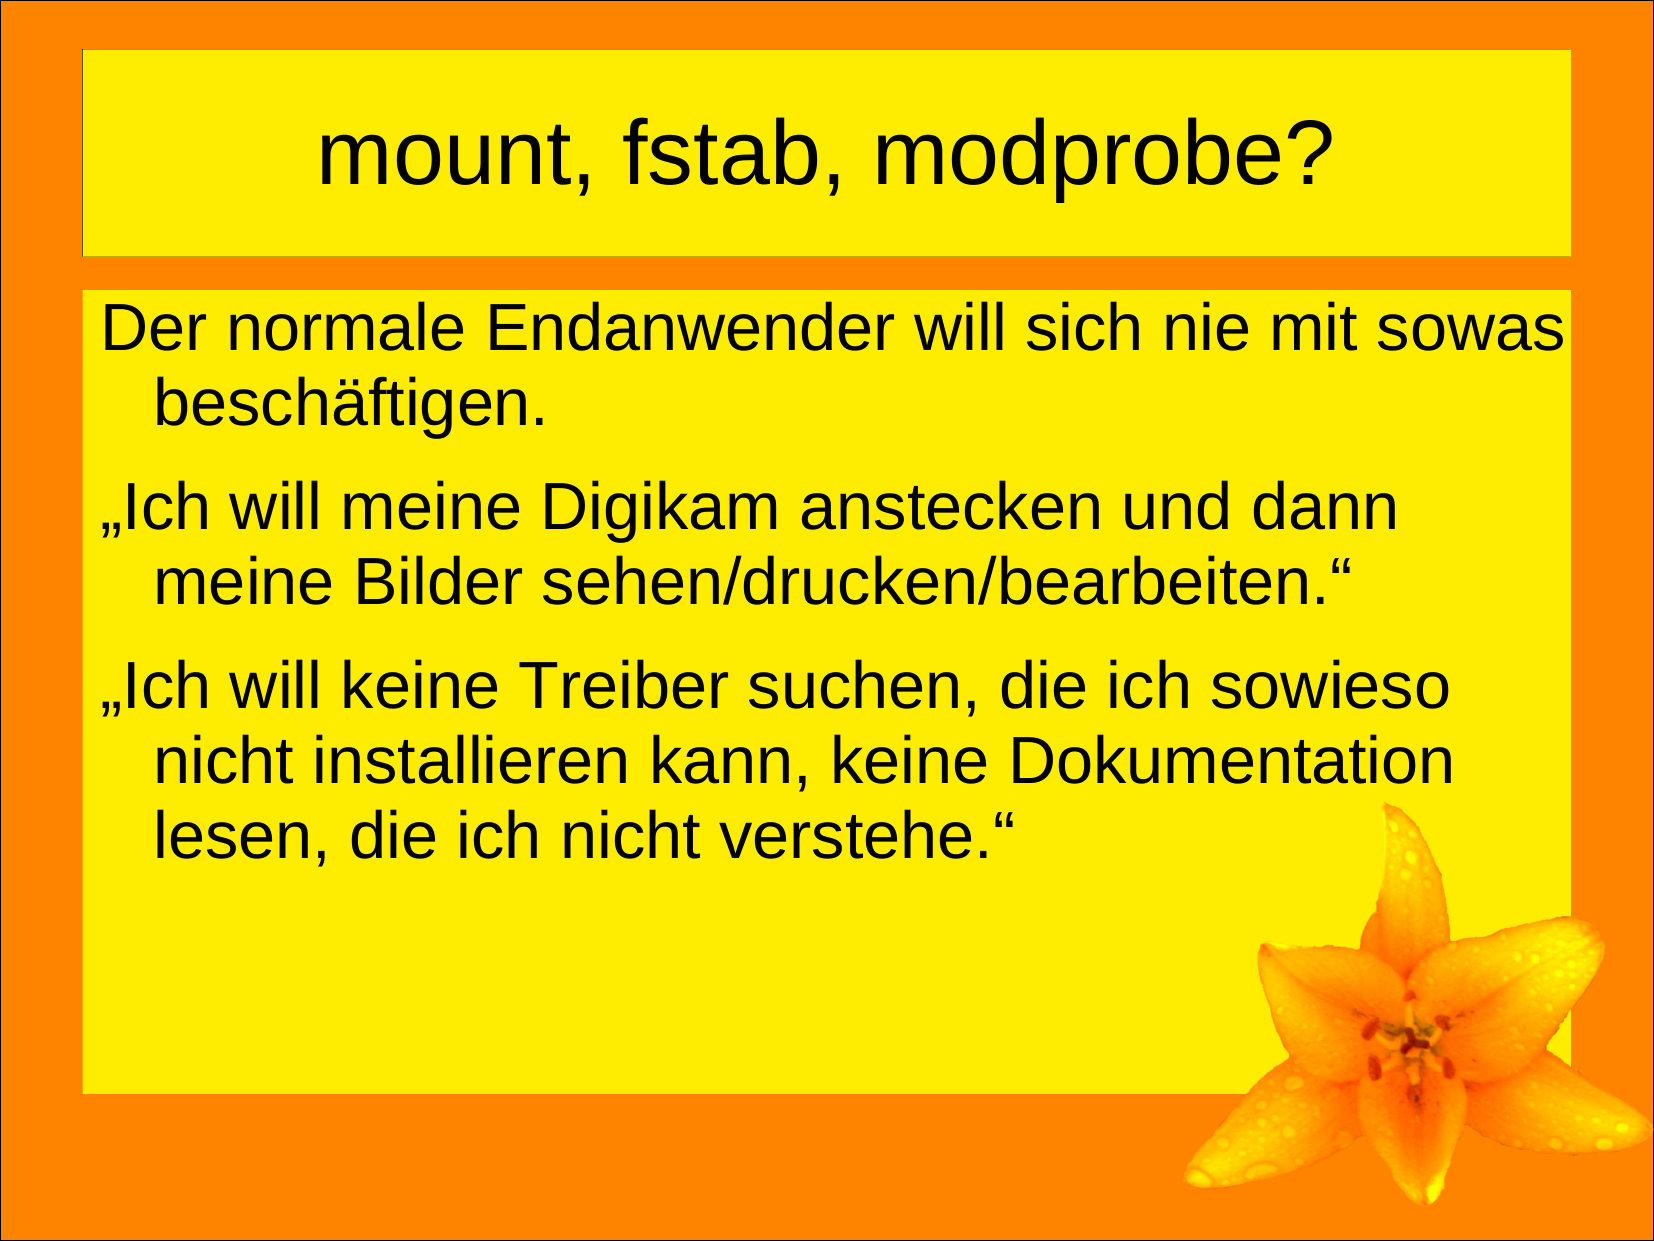

# mount, fstab, modprobe?
Der normale Endanwender will sich nie mit sowas beschäftigen.
„Ich will meine Digikam anstecken und dann meine Bilder sehen/drucken/bearbeiten.“
„Ich will keine Treiber suchen, die ich sowieso nicht installieren kann, keine Dokumentation lesen, die ich nicht verstehe.“